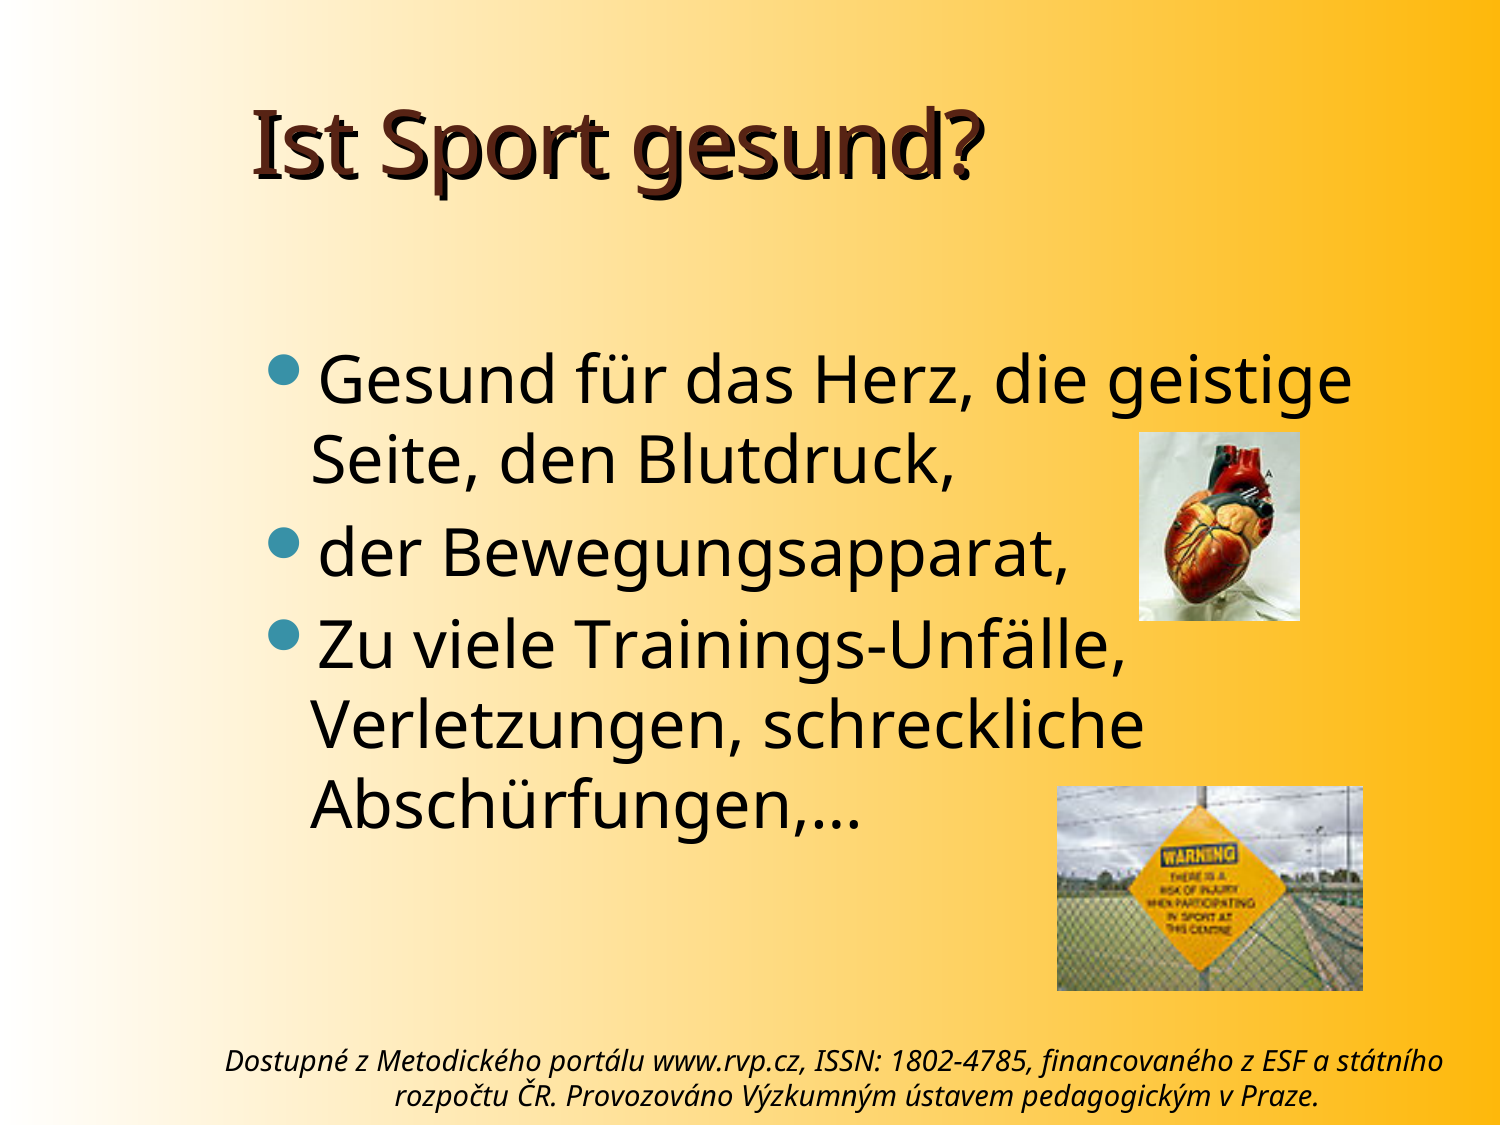

# Ist Sport gesund?
Gesund für das Herz, die geistige Seite, den Blutdruck,
der Bewegungsapparat,
Zu viele Trainings-Unfälle, Verletzungen, schreckliche Abschürfungen,…
Dostupné z Metodického portálu www.rvp.cz, ISSN: 1802-4785, financovaného z ESF a státního rozpočtu ČR. Provozováno Výzkumným ústavem pedagogickým v Praze.